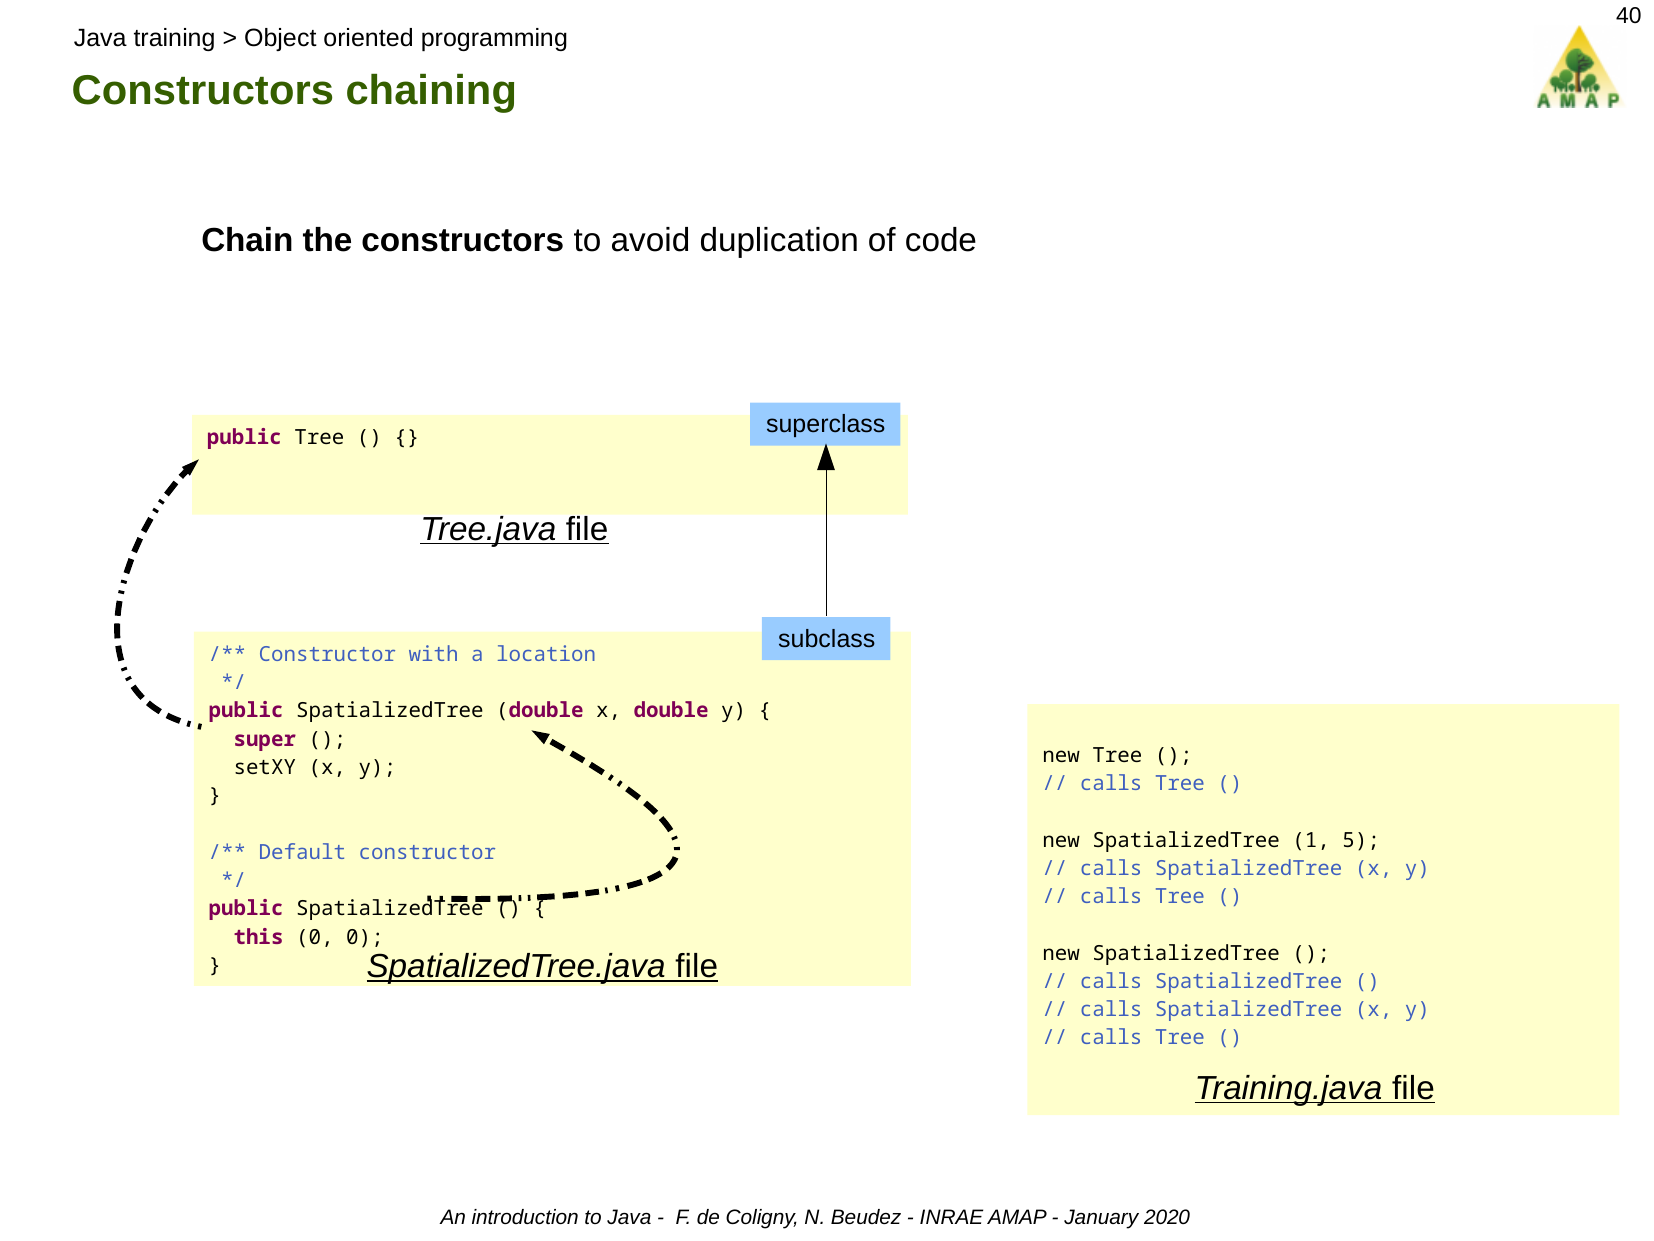

40
Java training > Object oriented programming
Constructors chaining
Chain the constructors to avoid duplication of code
superclass
public Tree () {}
Tree.java file
subclass
/** Constructor with a location
 */
public SpatializedTree (double x, double y) {
 super ();
 setXY (x, y);
}
/** Default constructor
 */
public SpatializedTree () {
 this (0, 0);
}
new Tree ();
// calls Tree ()
new SpatializedTree (1, 5);
// calls SpatializedTree (x, y)
// calls Tree ()
new SpatializedTree ();
// calls SpatializedTree ()
// calls SpatializedTree (x, y)
// calls Tree ()
SpatializedTree.java file
Training.java file